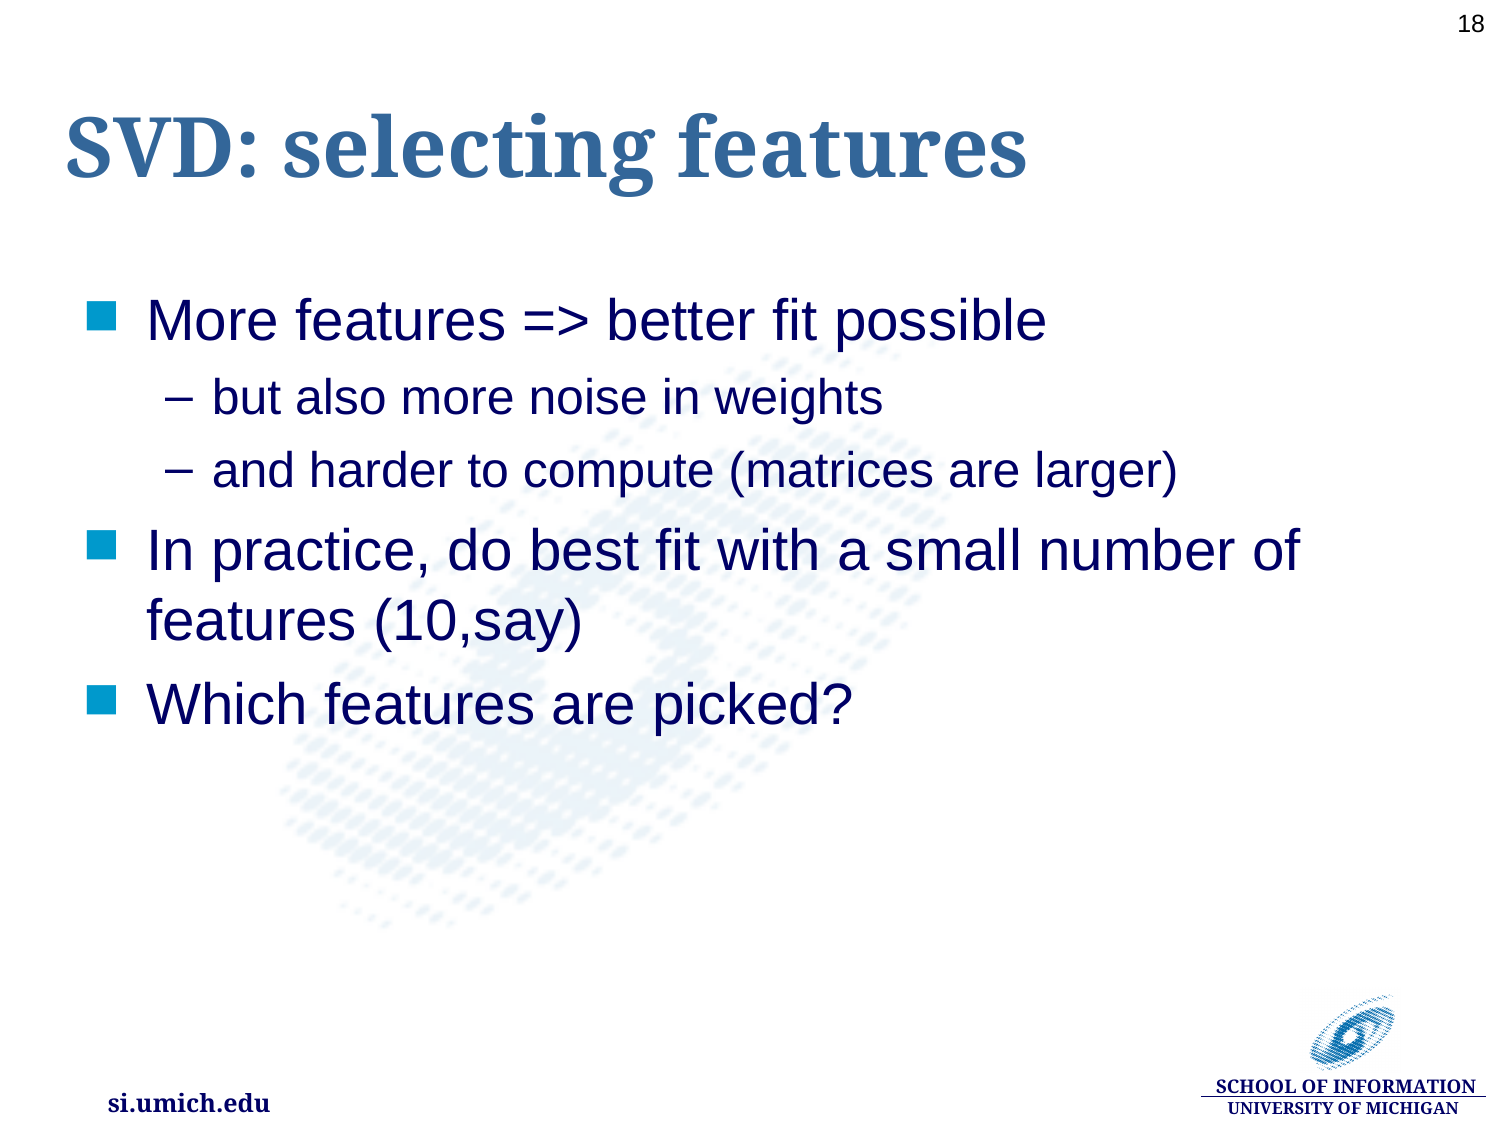

# SVD: selecting features
More features => better fit possible
but also more noise in weights
and harder to compute (matrices are larger)
In practice, do best fit with a small number of features (10,say)
Which features are picked?